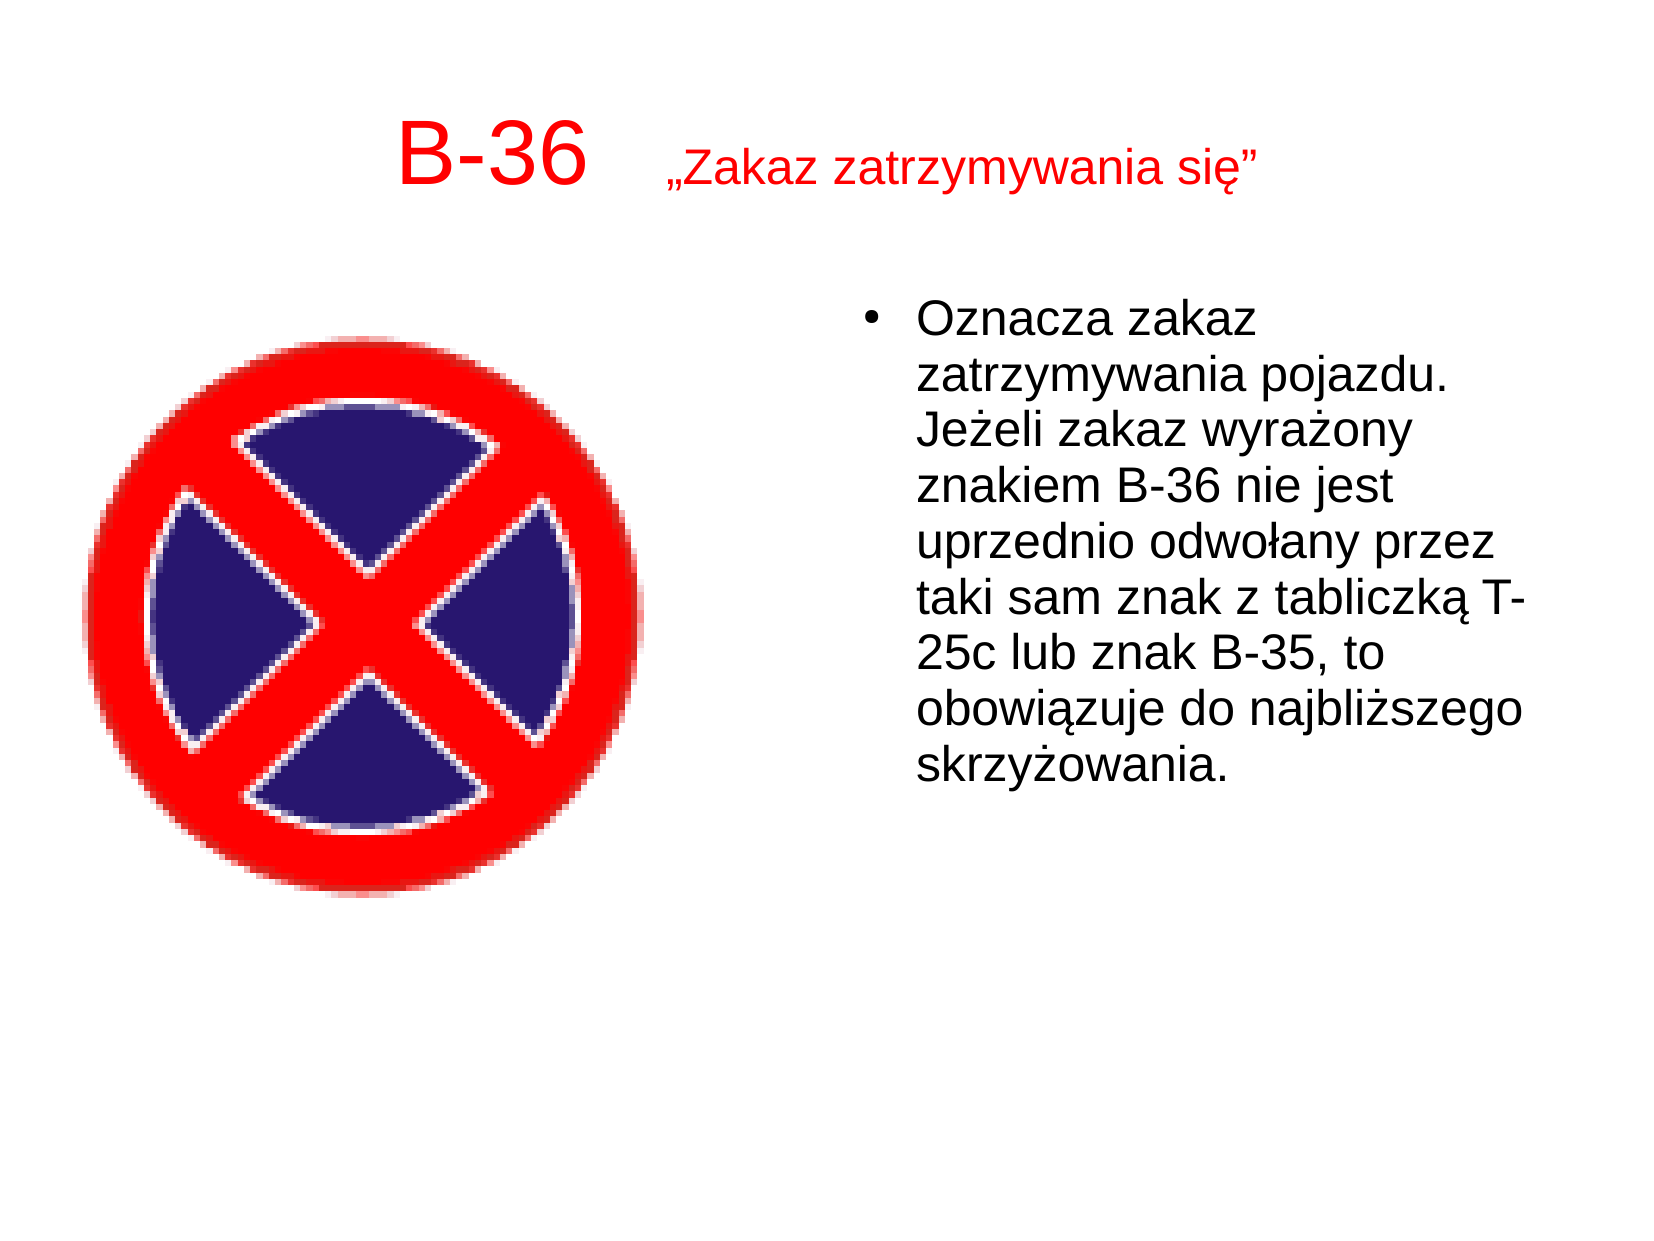

# B-36 „Zakaz zatrzymywania się”
Oznacza zakaz zatrzymywania pojazdu. Jeżeli zakaz wyrażony znakiem B-36 nie jest uprzednio odwołany przez taki sam znak z tabliczką T-25c lub znak B-35, to obowiązuje do najbliższego skrzyżowania.